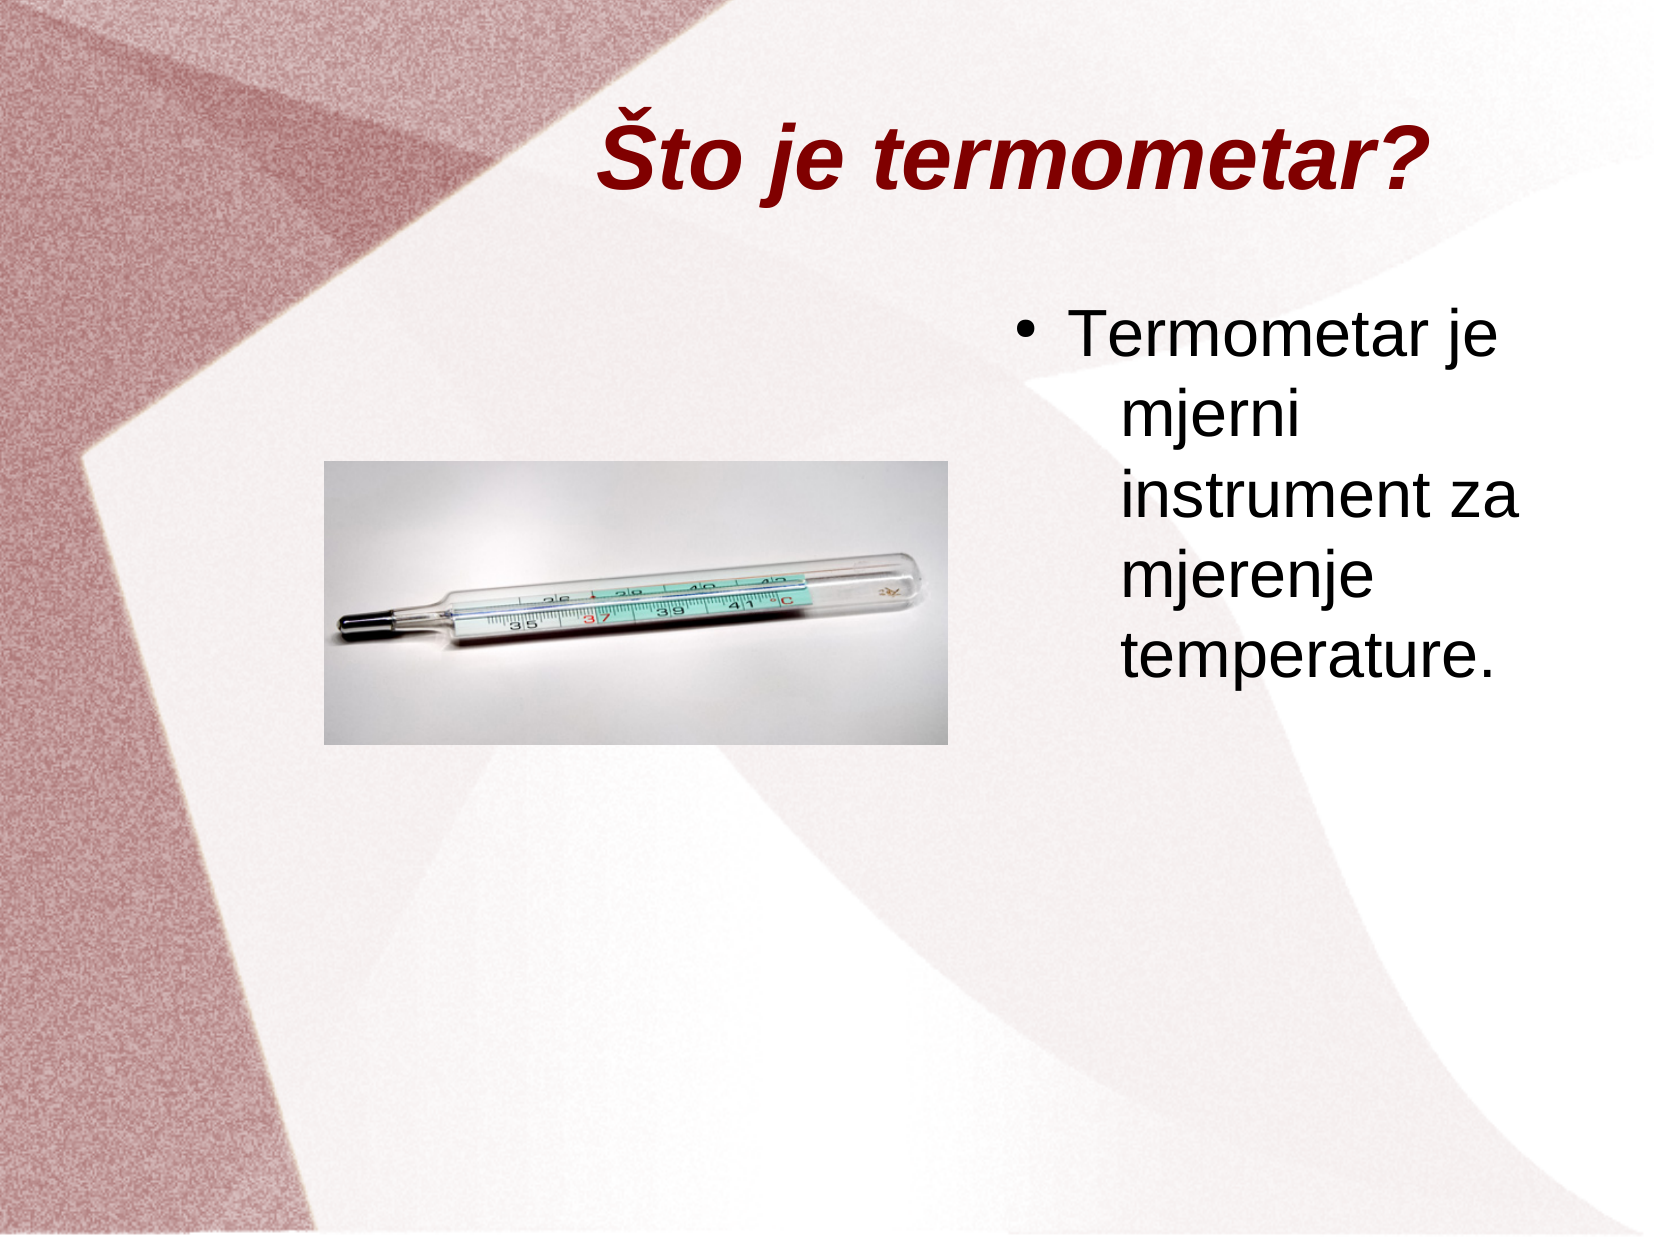

# Što je termometar?
Termometar je mjerni instrument za mjerenje temperature.